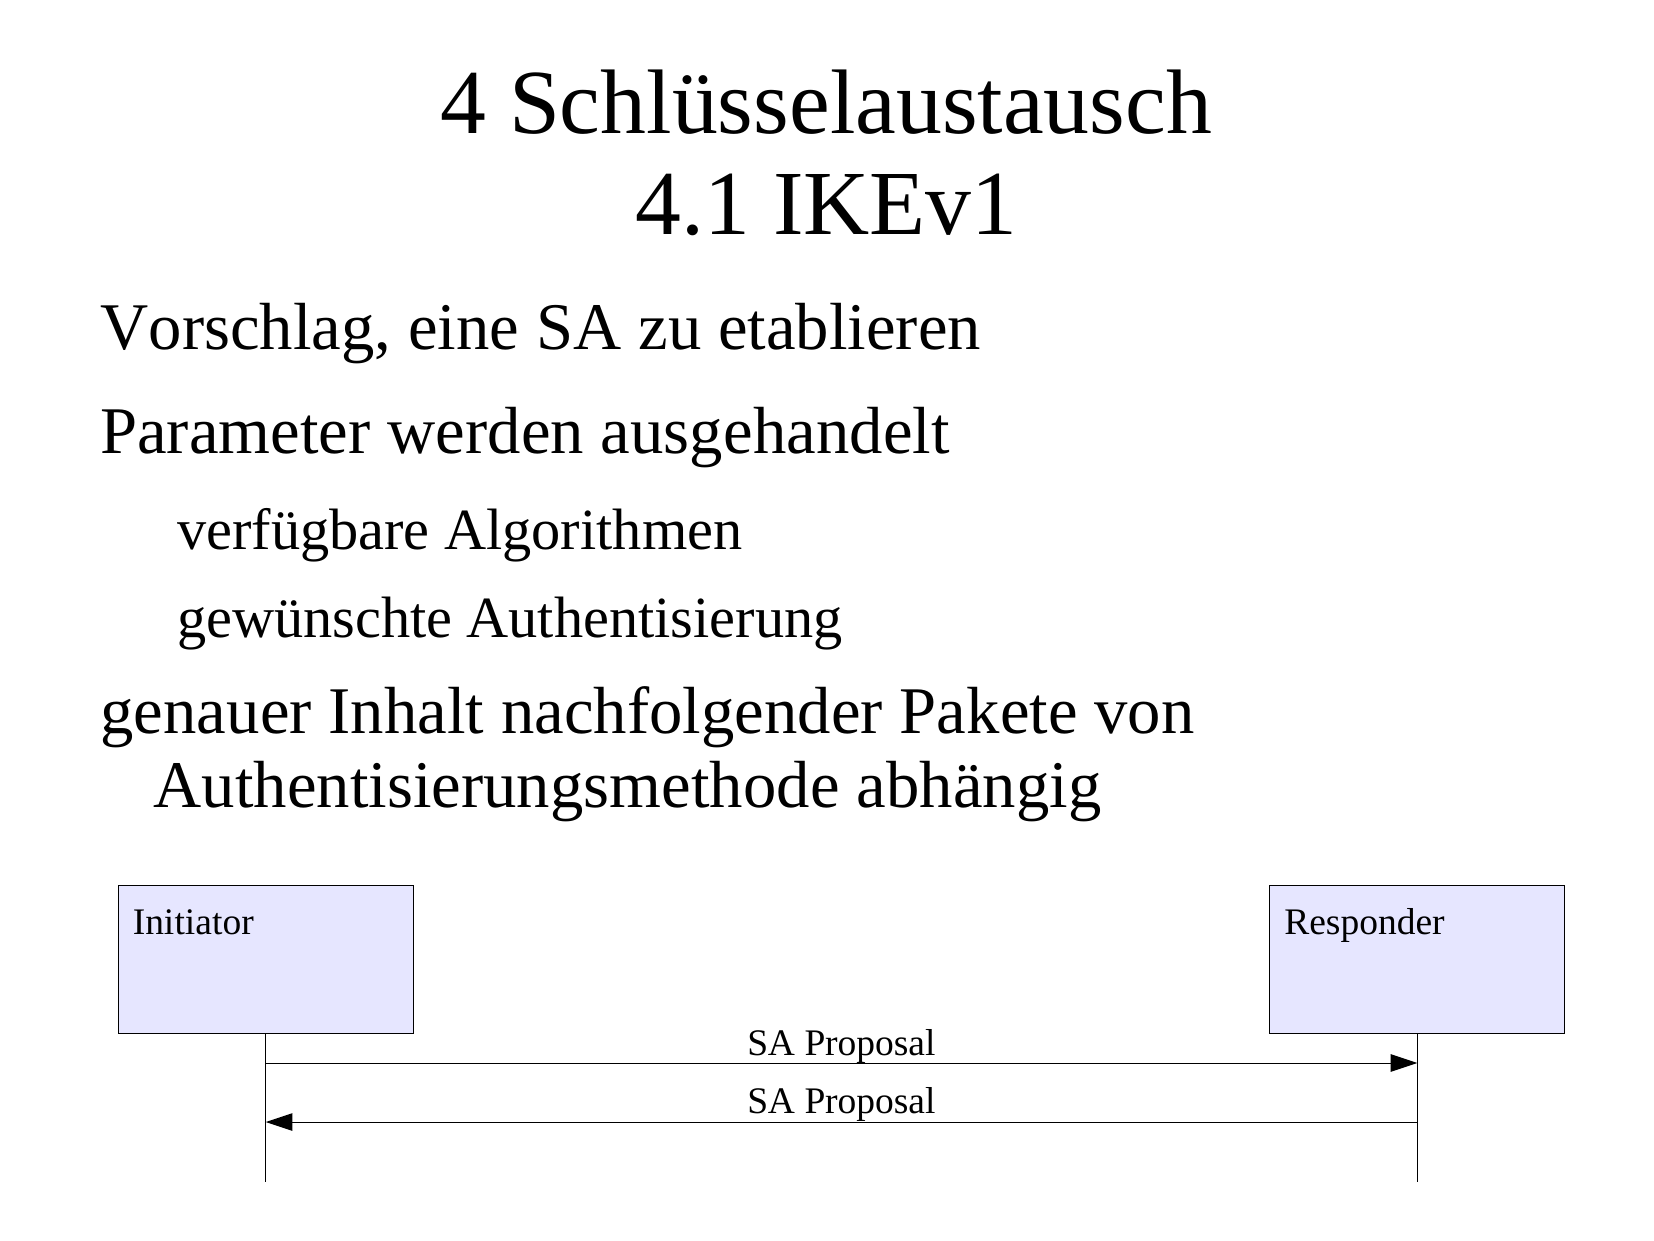

# 4 Schlüsselaustausch 4.1 IKEv1
Vorschlag, eine SA zu etablieren
Parameter werden ausgehandelt
verfügbare Algorithmen
gewünschte Authentisierung
genauer Inhalt nachfolgender Pakete von Authentisierungsmethode abhängig
Initiator
Responder
SA Proposal
SA Proposal